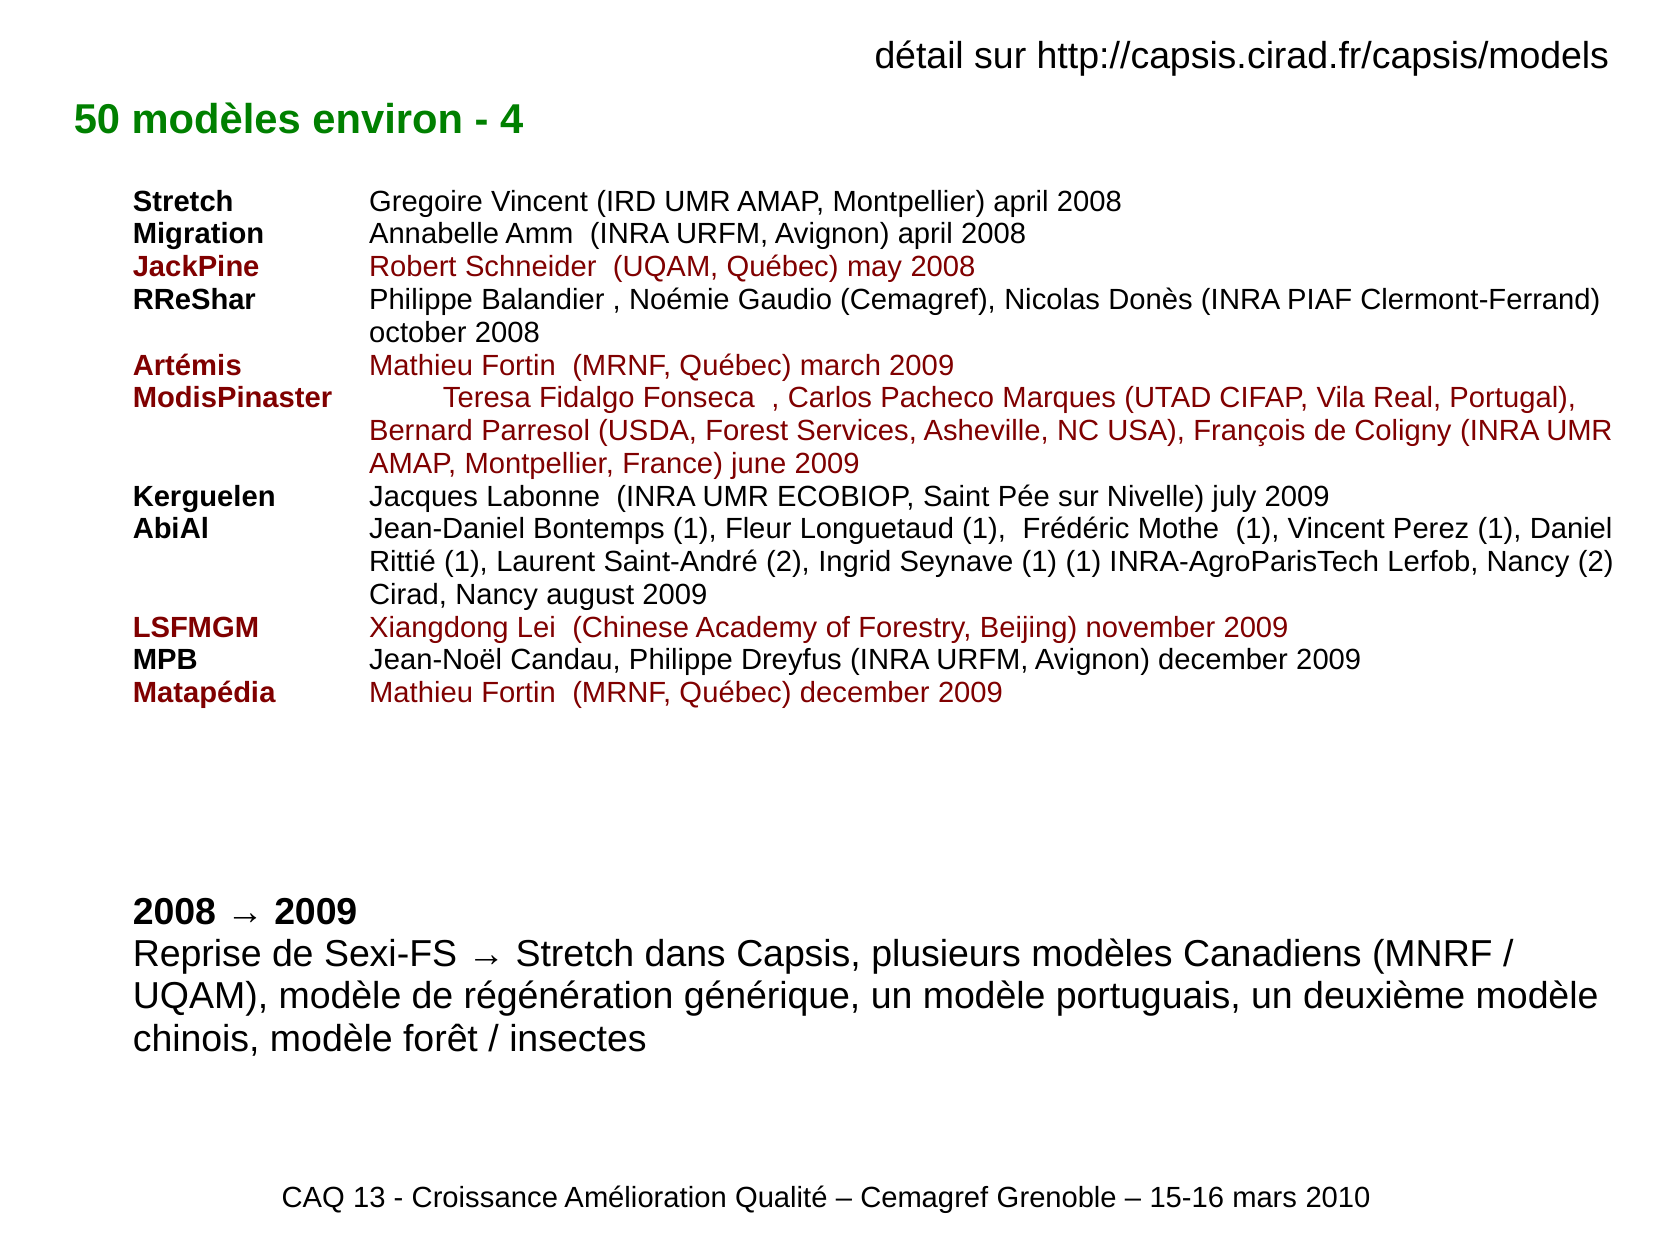

détail sur http://capsis.cirad.fr/capsis/models
50 modèles environ - 4
Stretch	Gregoire Vincent (IRD UMR AMAP, Montpellier) april 2008
Migration	Annabelle Amm (INRA URFM, Avignon) april 2008
JackPine	Robert Schneider (UQAM, Québec) may 2008
RReShar	Philippe Balandier , Noémie Gaudio (Cemagref), Nicolas Donès (INRA PIAF Clermont-Ferrand) october 2008
Artémis	Mathieu Fortin (MRNF, Québec) march 2009
ModisPinaster	Teresa Fidalgo Fonseca , Carlos Pacheco Marques (UTAD CIFAP, Vila Real, Portugal), Bernard Parresol (USDA, Forest Services, Asheville, NC USA), François de Coligny (INRA UMR AMAP, Montpellier, France) june 2009
Kerguelen	Jacques Labonne (INRA UMR ECOBIOP, Saint Pée sur Nivelle) july 2009
AbiAl		Jean-Daniel Bontemps (1), Fleur Longuetaud (1), Frédéric Mothe (1), Vincent Perez (1), Daniel Rittié (1), Laurent Saint-André (2), Ingrid Seynave (1) (1) INRA-AgroParisTech Lerfob, Nancy (2) Cirad, Nancy august 2009
LSFMGM	Xiangdong Lei (Chinese Academy of Forestry, Beijing) november 2009
MPB		Jean-Noël Candau, Philippe Dreyfus (INRA URFM, Avignon) december 2009
Matapédia	Mathieu Fortin (MRNF, Québec) december 2009
2008 → 2009
Reprise de Sexi-FS → Stretch dans Capsis, plusieurs modèles Canadiens (MNRF / UQAM), modèle de régénération générique, un modèle portuguais, un deuxième modèle chinois, modèle forêt / insectes